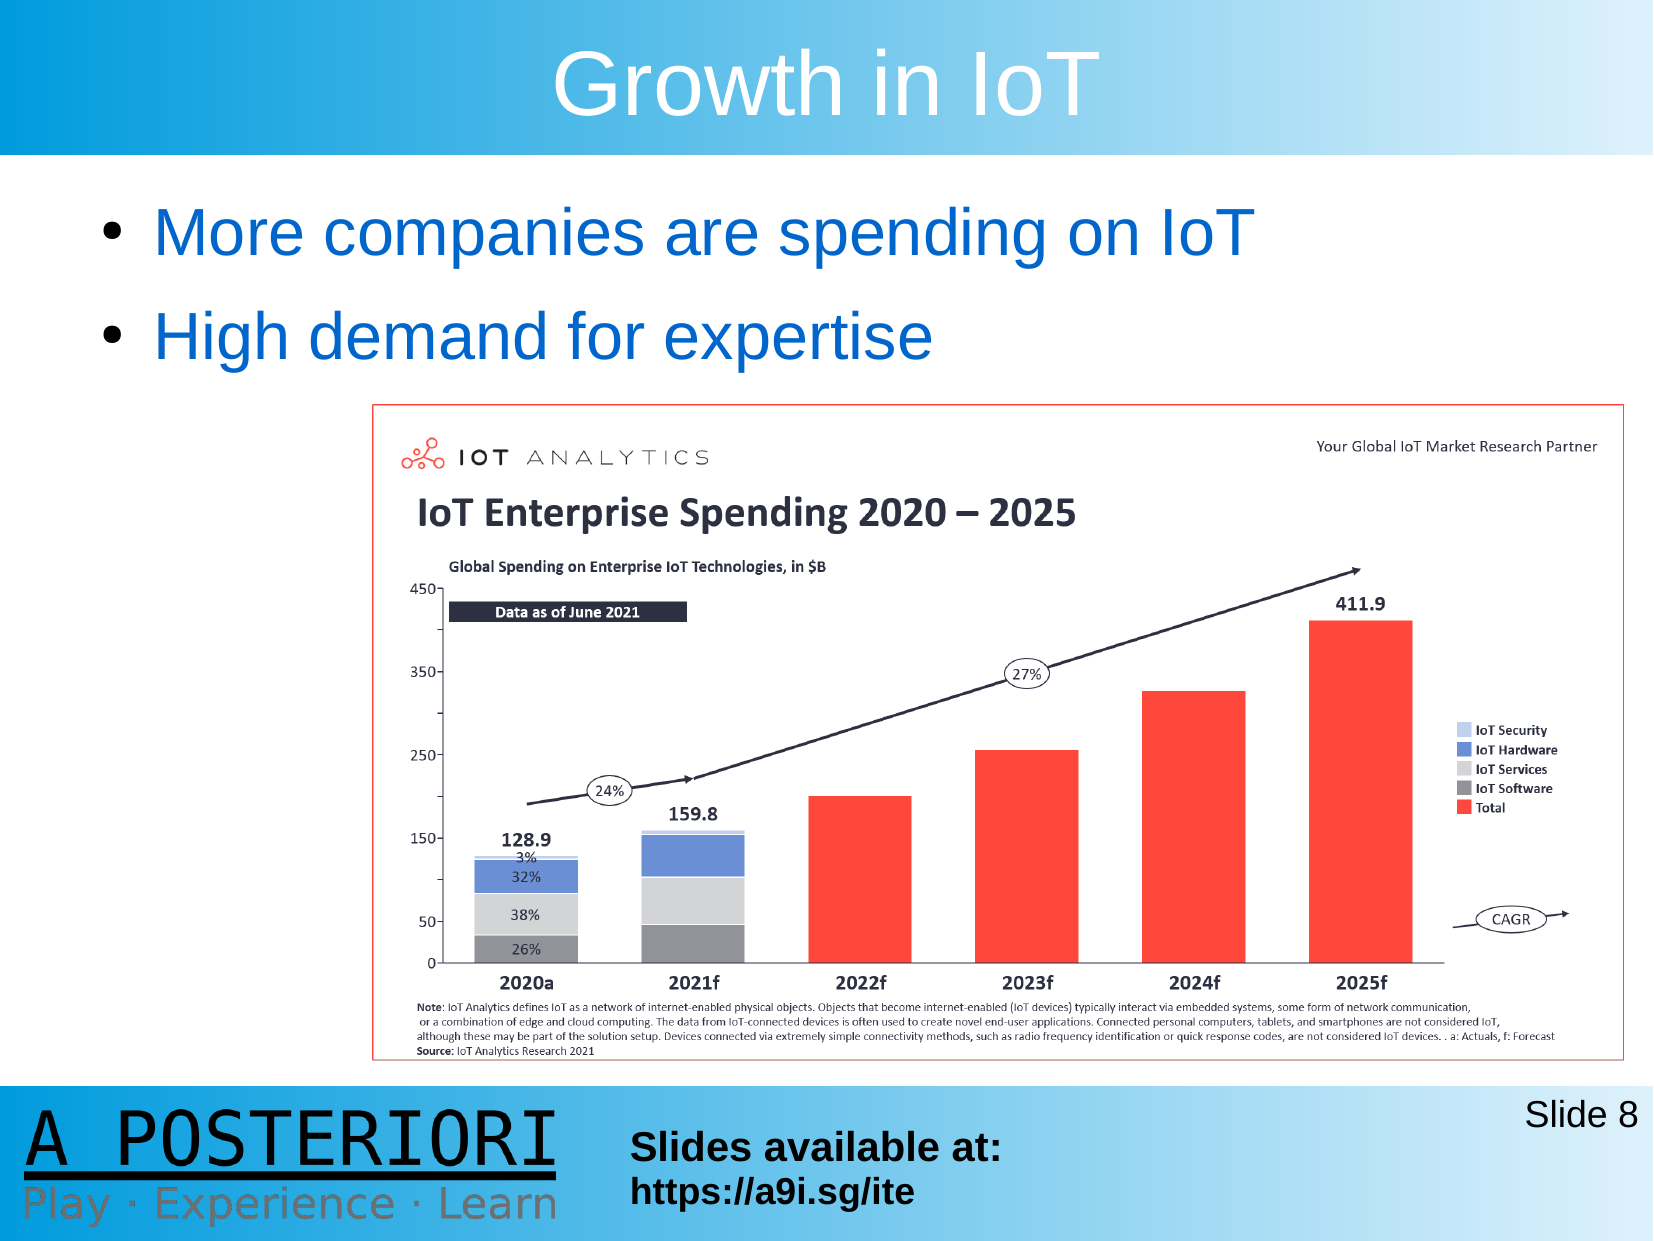

# Growth in IoT
More companies are spending on IoT
High demand for expertise